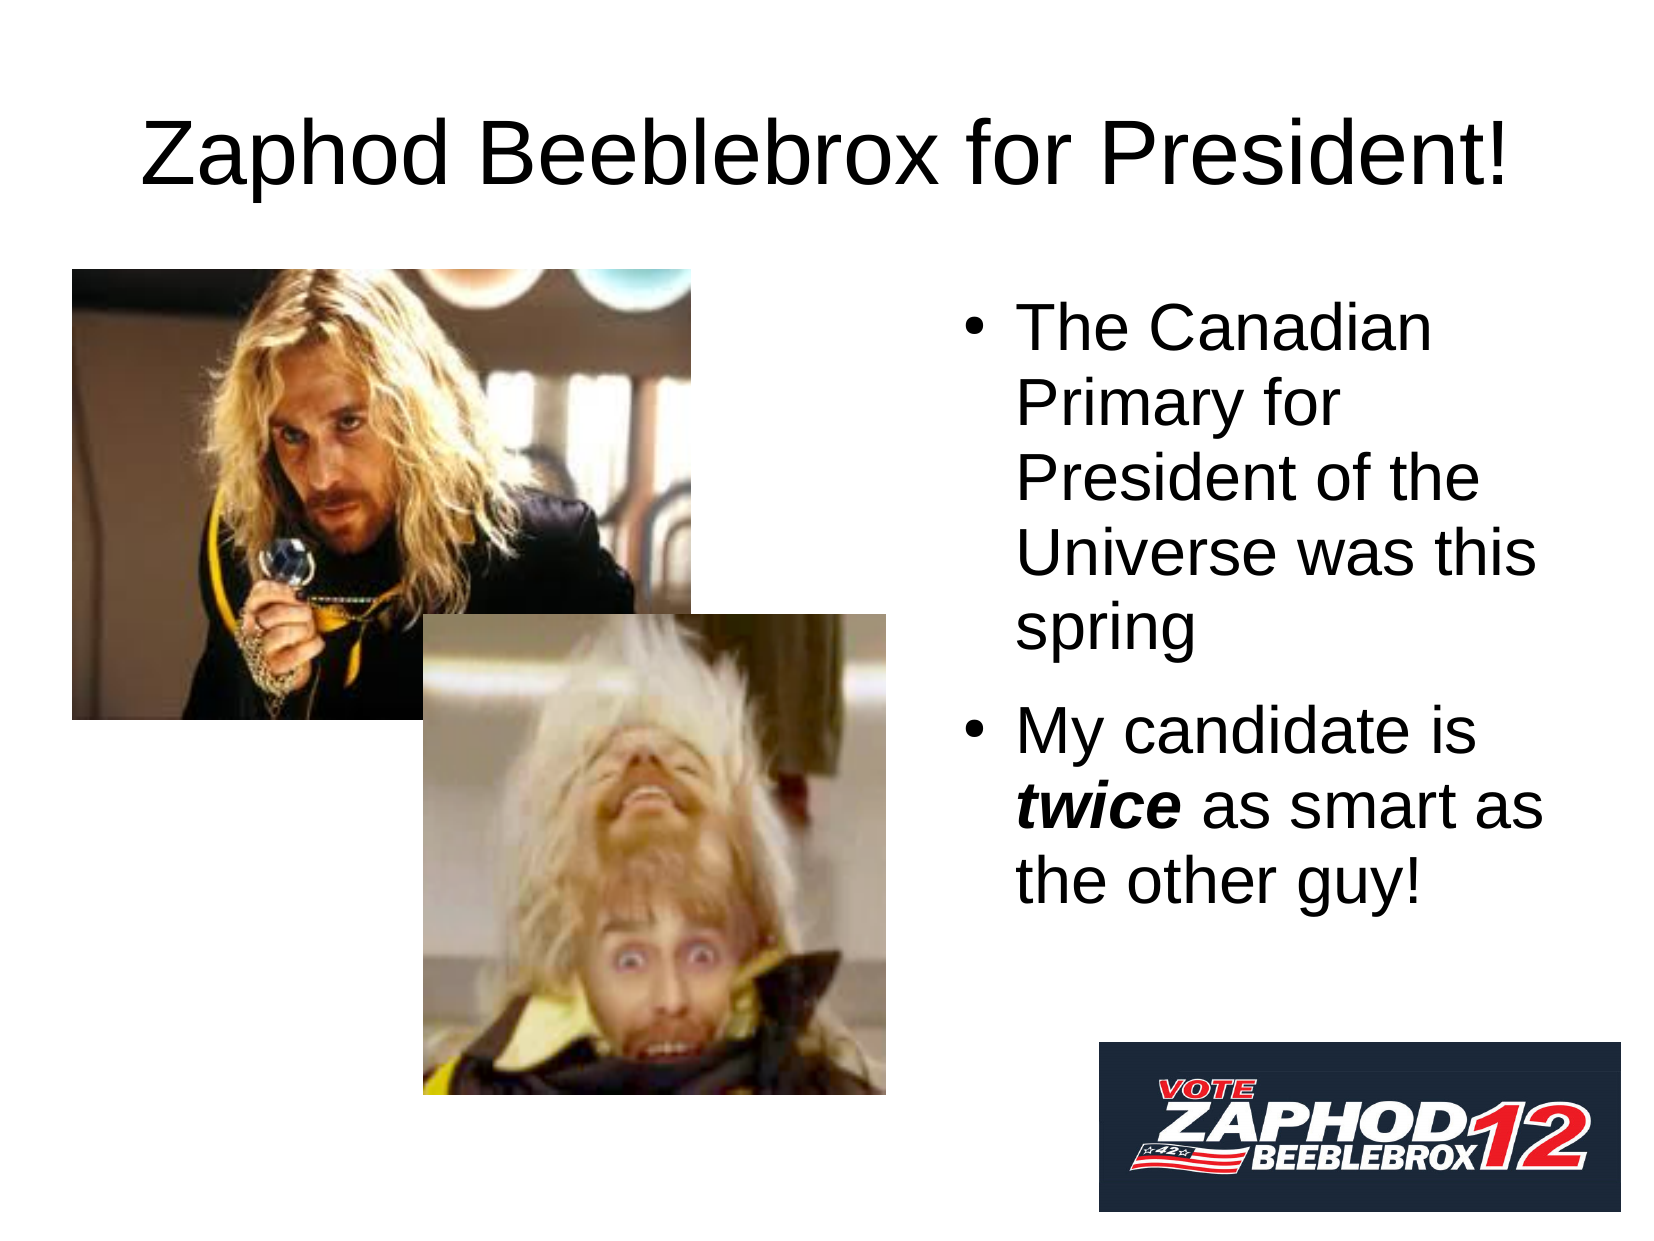

# Zaphod Beeblebrox for President!
The Canadian Primary for President of the Universe was this spring
My candidate is twice as smart as the other guy!